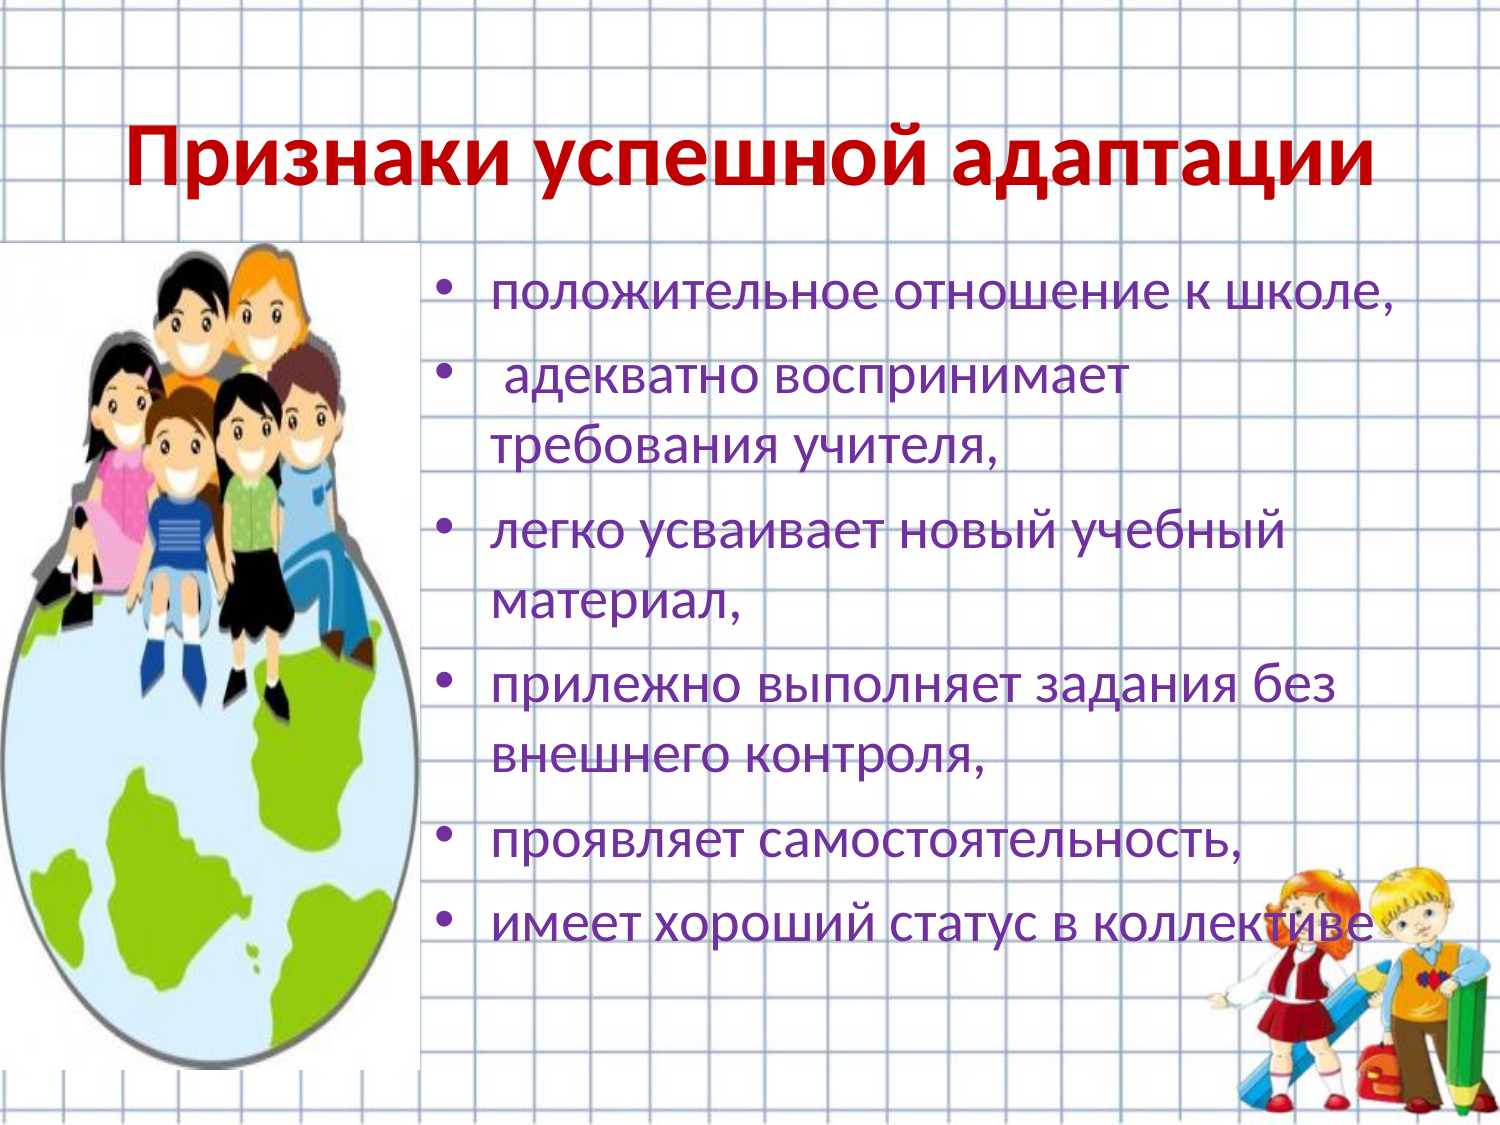

Признаки успешной адаптации
# положительное отношение к школе,
 адекватно воспринимает требования учителя,
легко усваивает новый учебный материал,
прилежно выполняет задания без внешнего контроля,
проявляет самостоятельность,
имеет хороший статус в коллективе